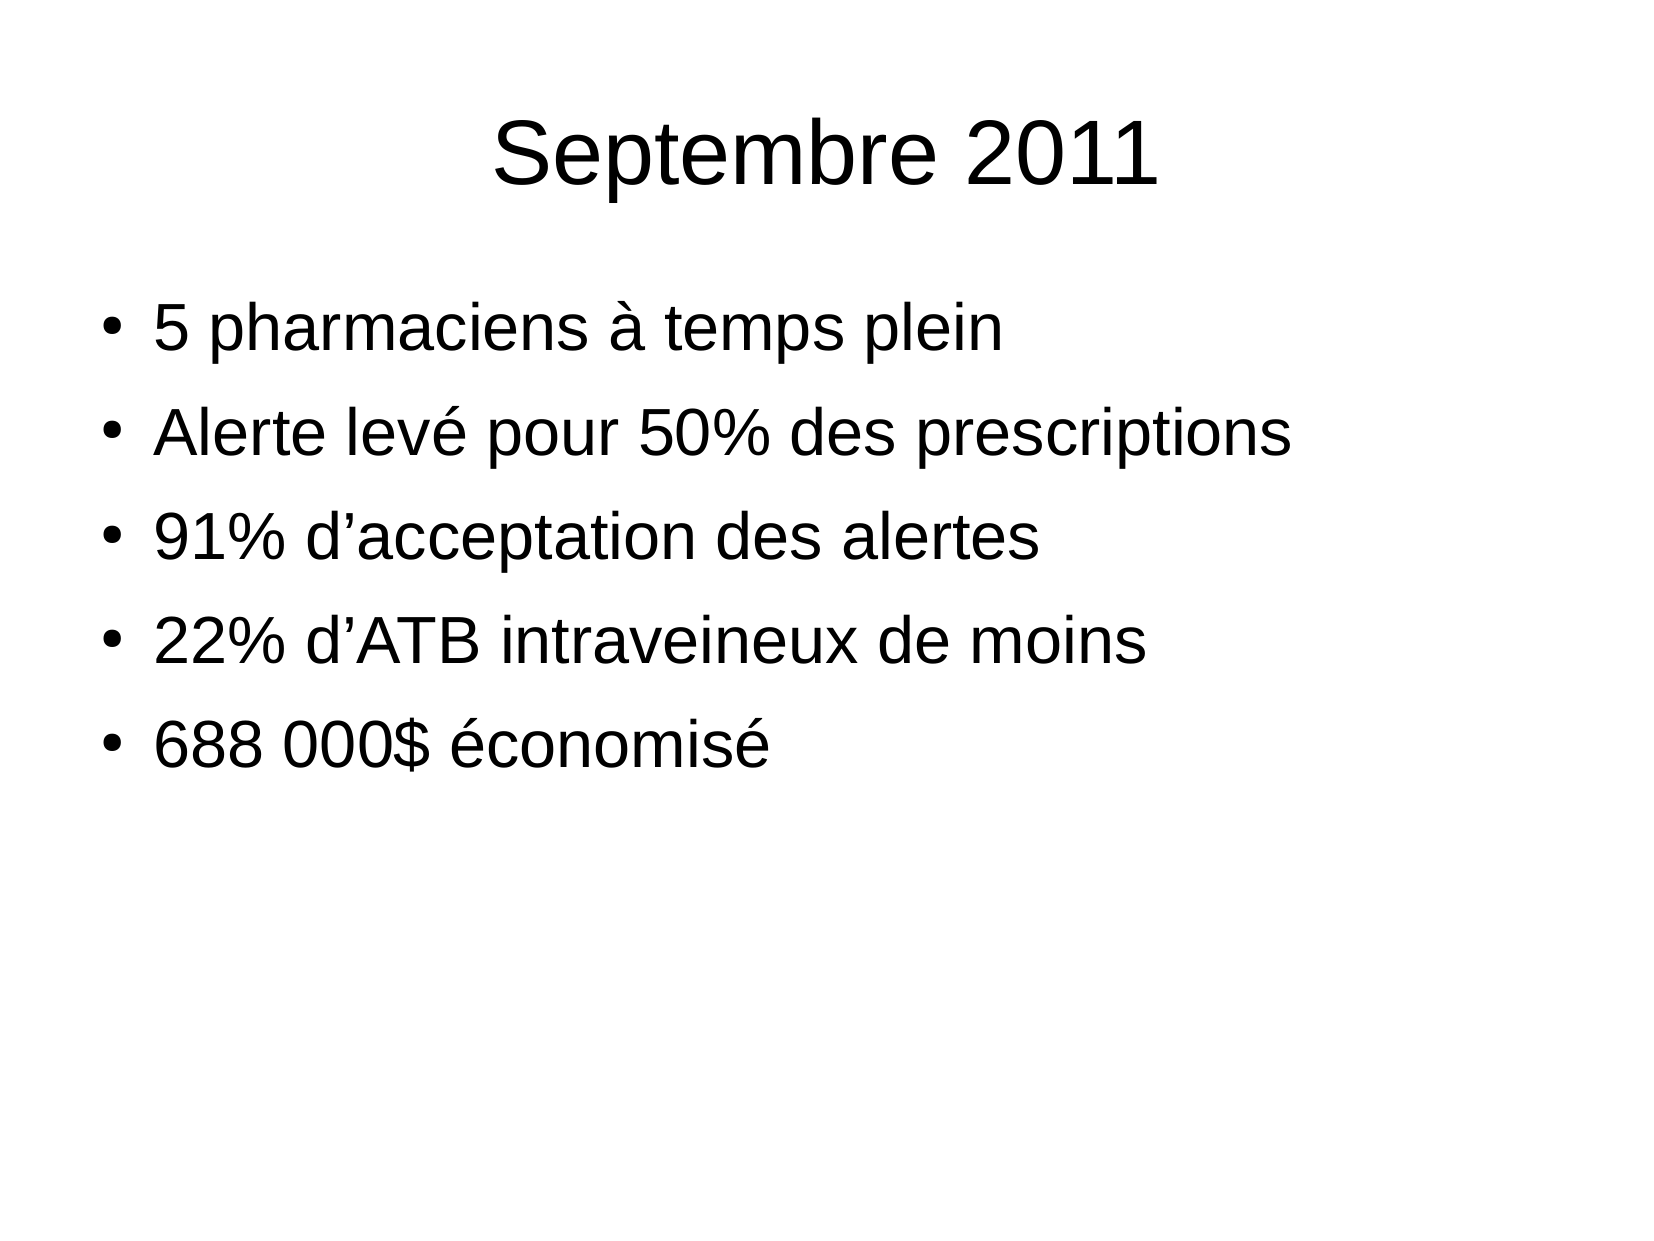

# Septembre 2011
5 pharmaciens à temps plein
Alerte levé pour 50% des prescriptions
91% d’acceptation des alertes
22% d’ATB intraveineux de moins
688 000$ économisé